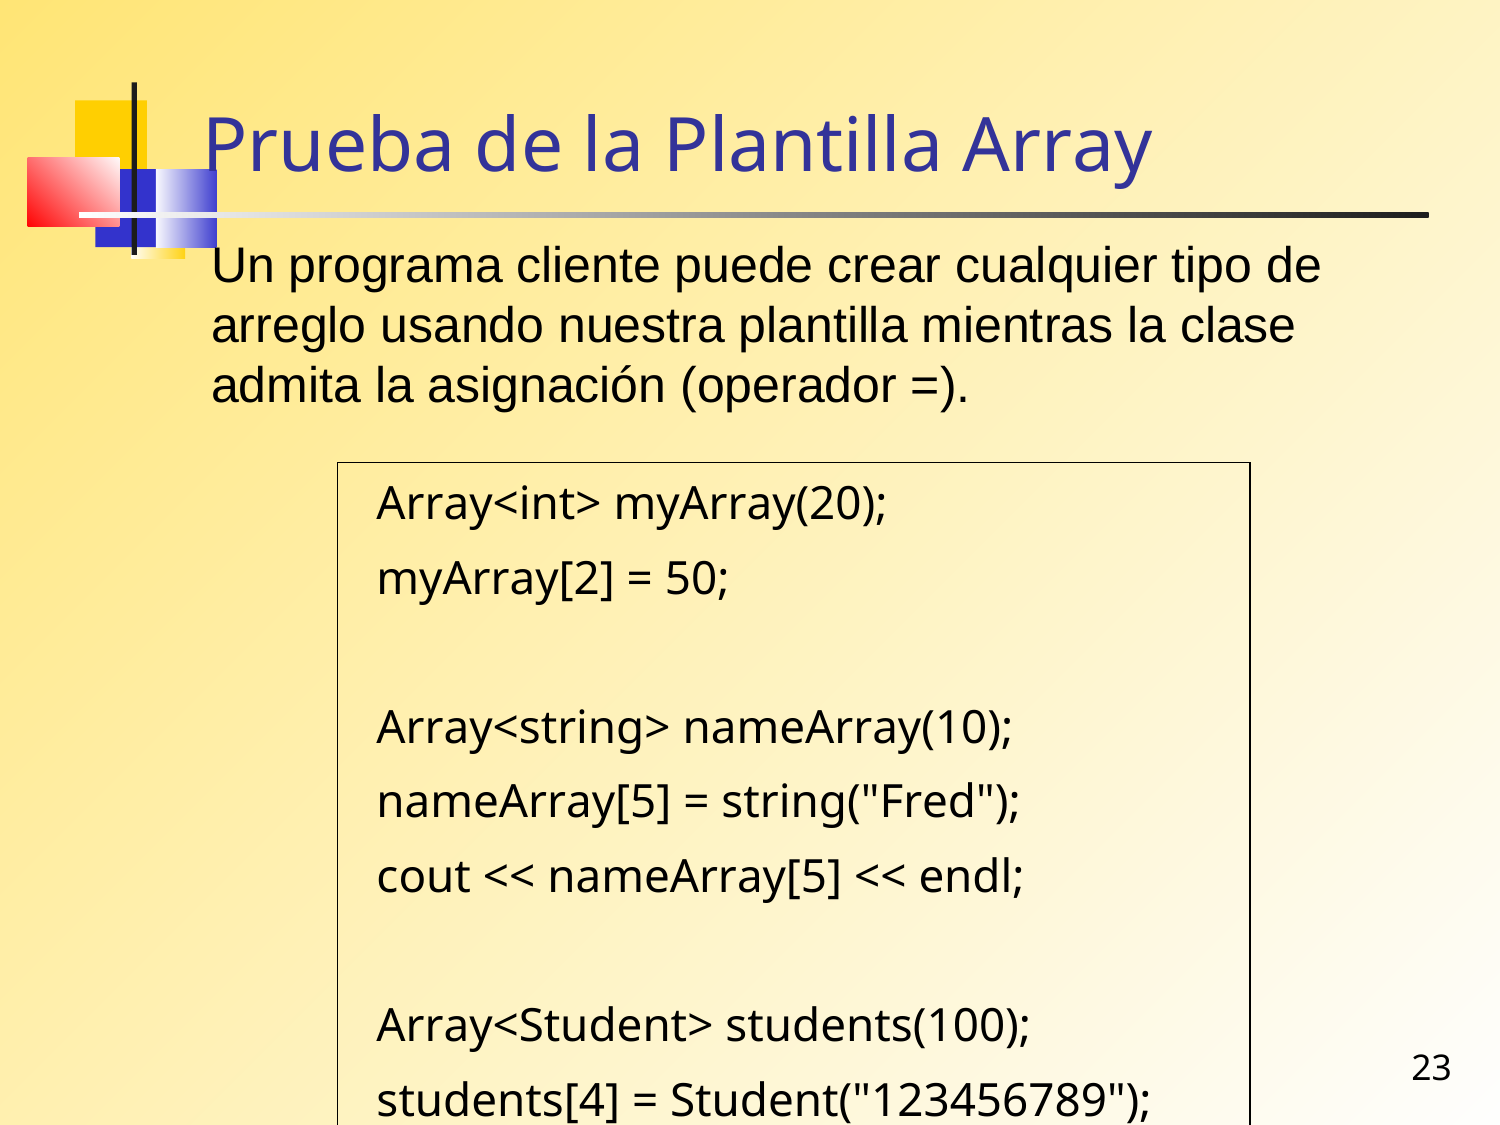

# Prueba de la Plantilla Array
Un programa cliente puede crear cualquier tipo de arreglo usando nuestra plantilla mientras la clase admita la asignación (operador =).
 Array<int> myArray(20);
 myArray[2] = 50;
 Array<string> nameArray(10);
 nameArray[5] = string("Fred");
 cout << nameArray[5] << endl;
 Array<Student> students(100);
 students[4] = Student("123456789");
23